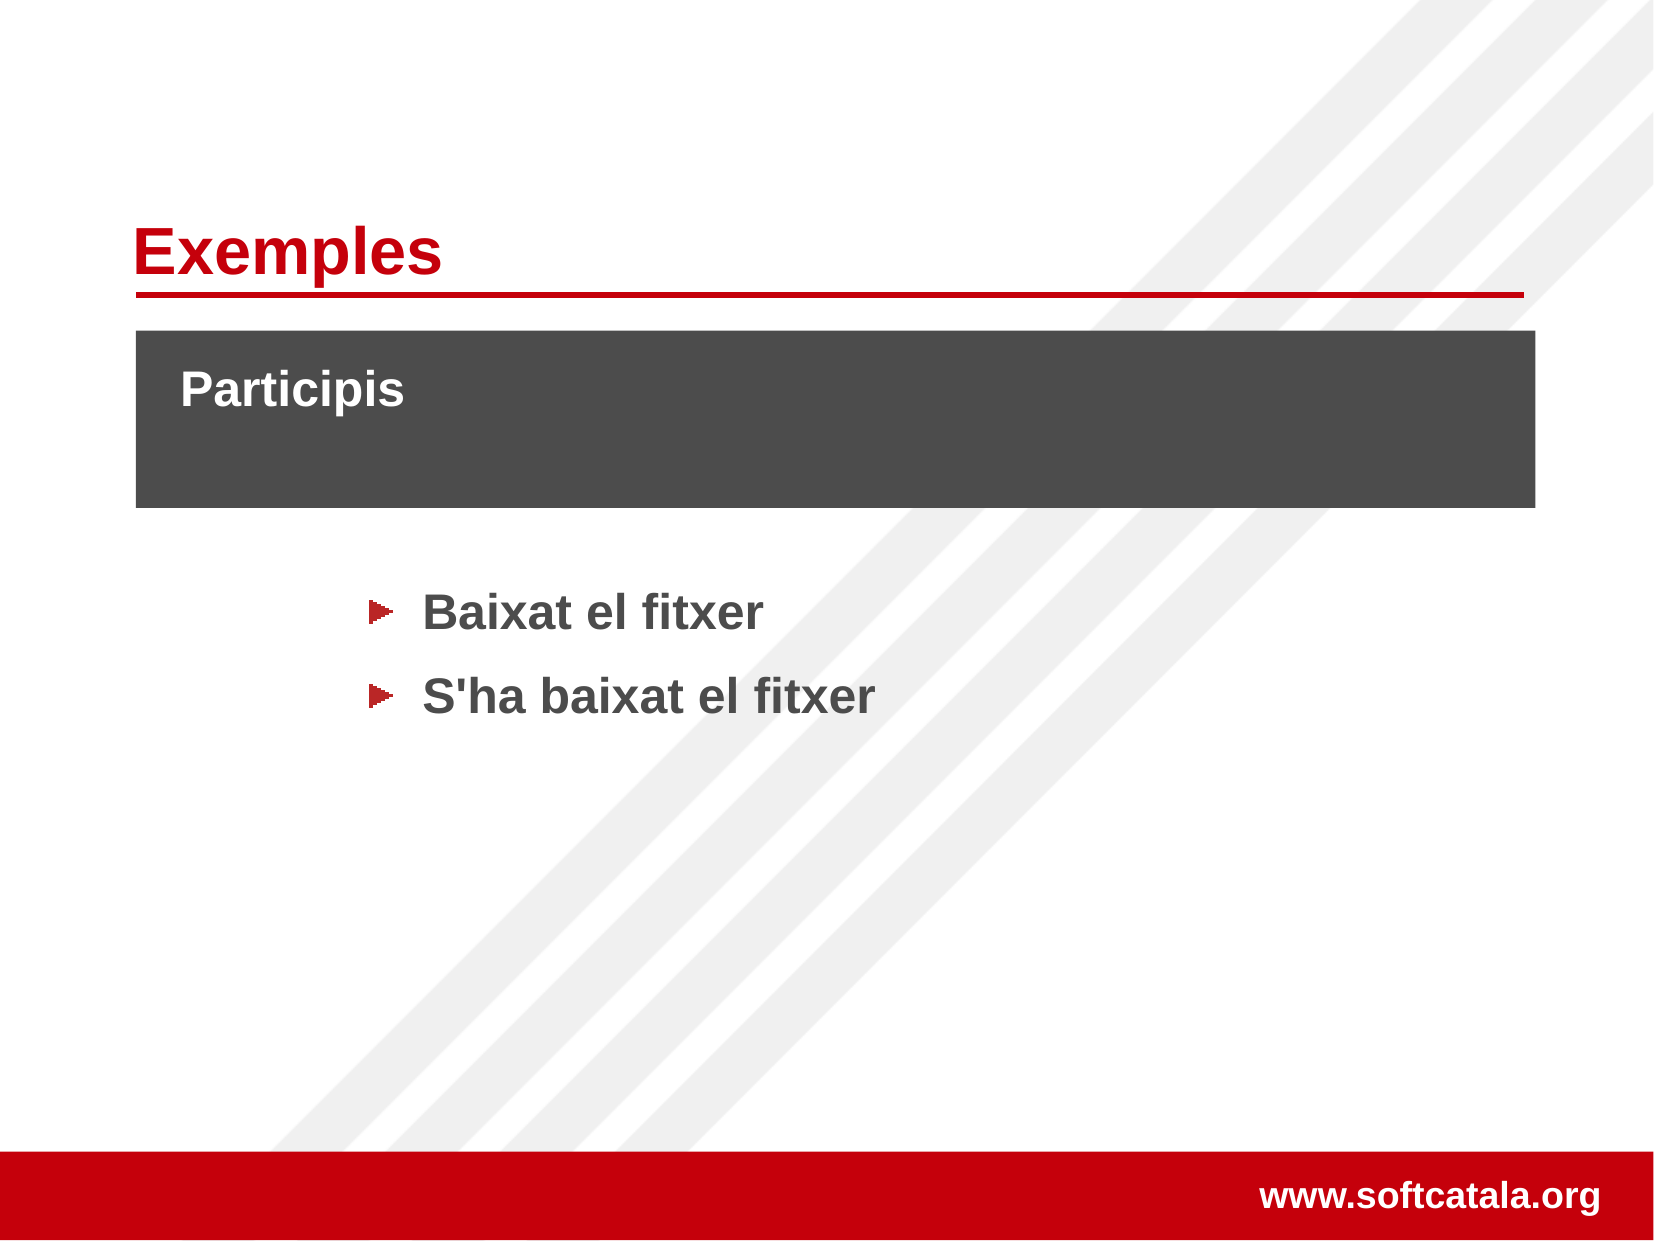

Exemples
Participis
Baixat el fitxer
S'ha baixat el fitxer
 www.softcatala.org